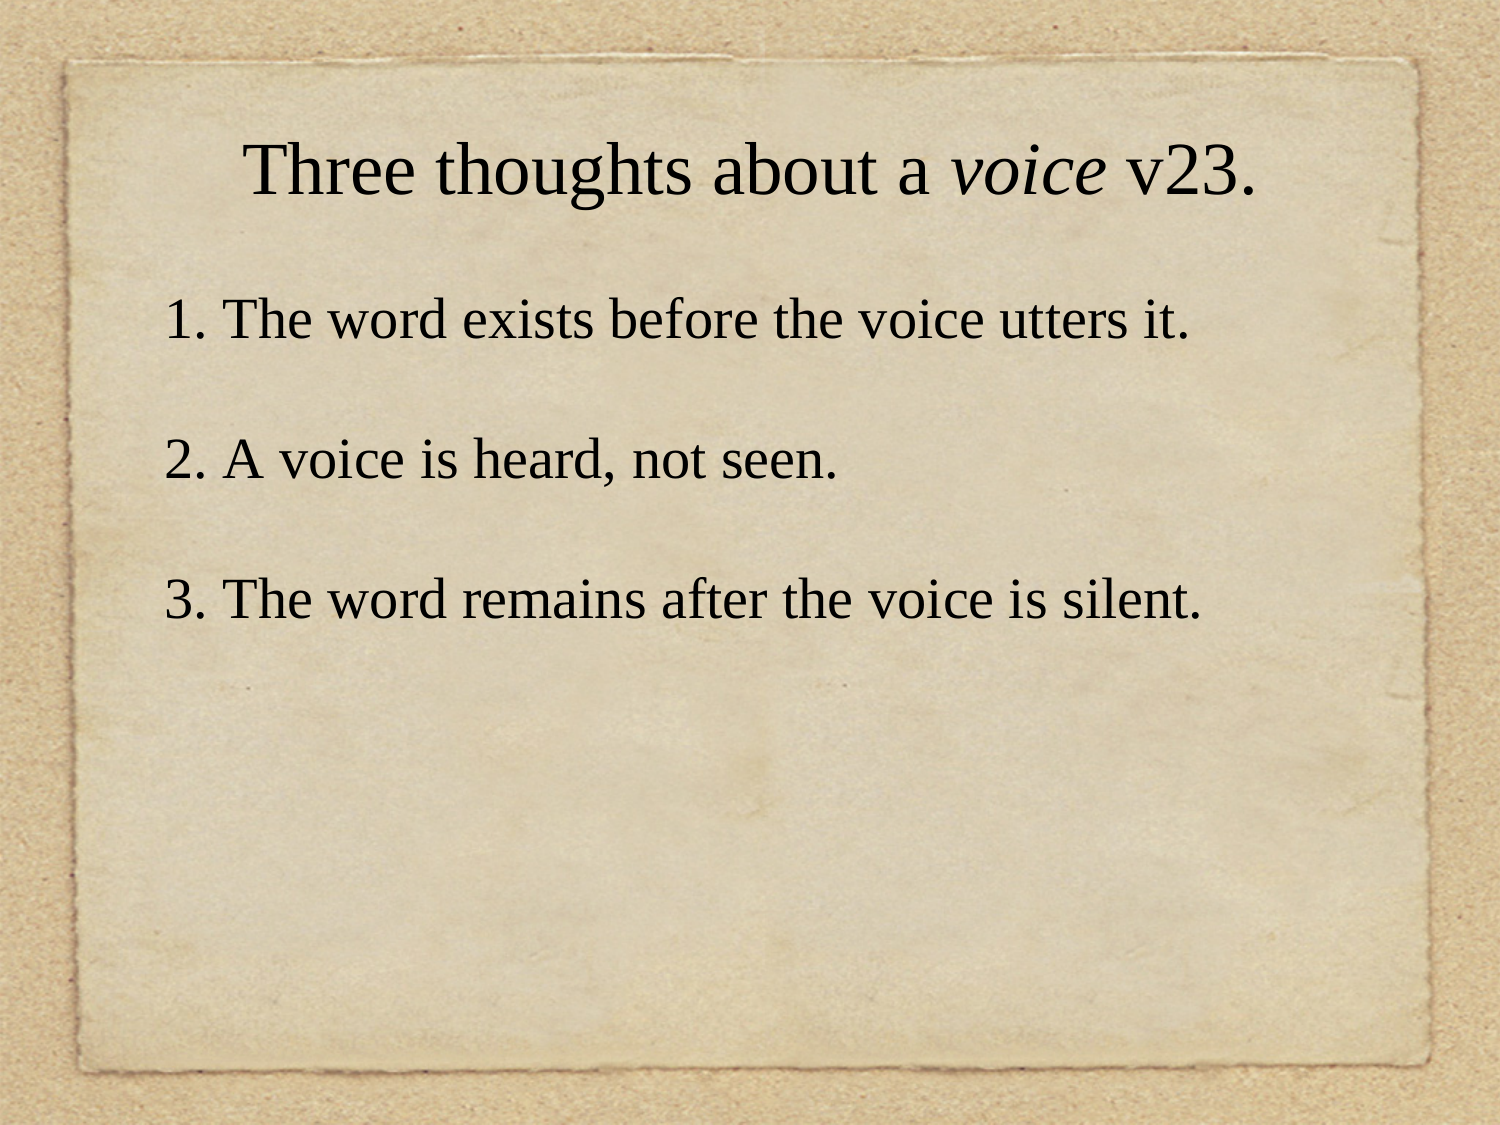

Three thoughts about a voice v23.
1. The word exists before the voice utters it.
2. A voice is heard, not seen.
3. The word remains after the voice is silent.